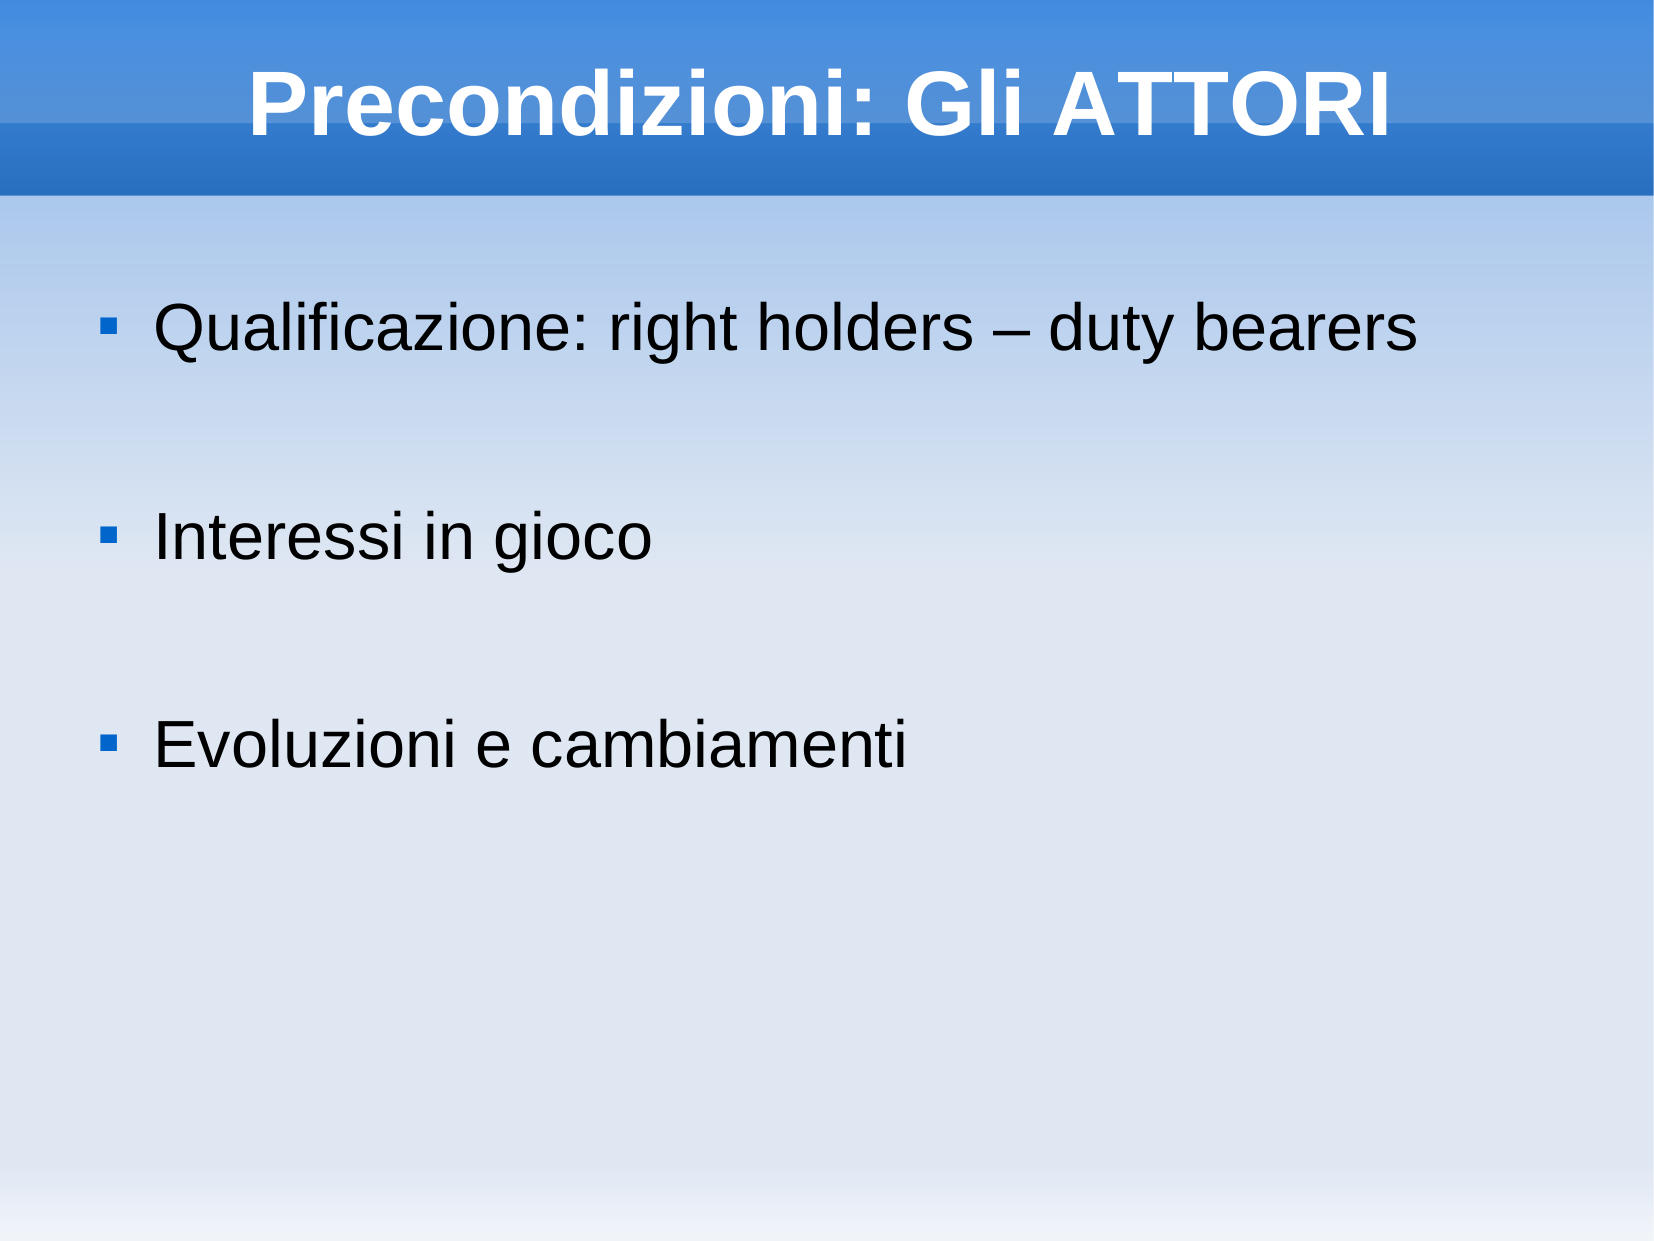

# Precondizioni: Gli ATTORI
Qualificazione: right holders – duty bearers
Interessi in gioco
Evoluzioni e cambiamenti